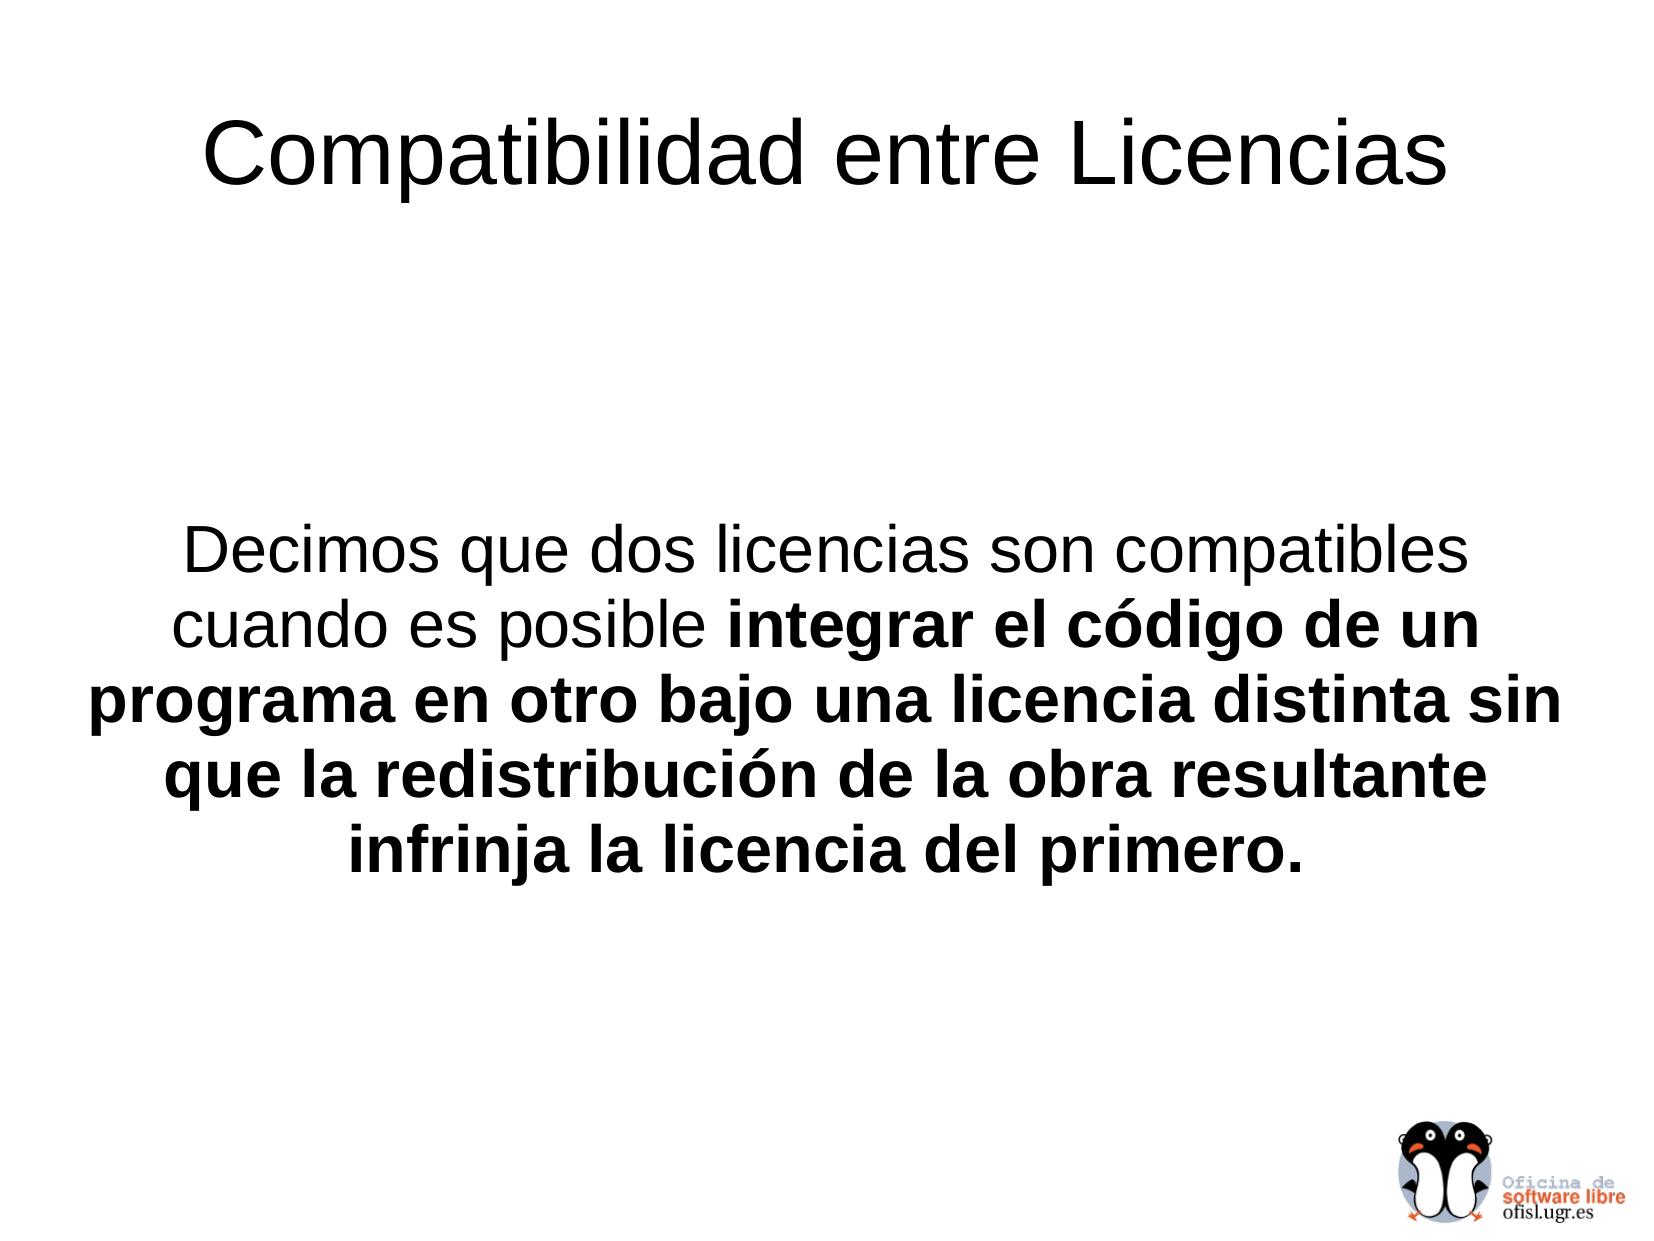

# Compatibilidad entre Licencias
Decimos que dos licencias son compatibles cuando es posible integrar el código de un programa en otro bajo una licencia distinta sin que la redistribución de la obra resultante infrinja la licencia del primero.